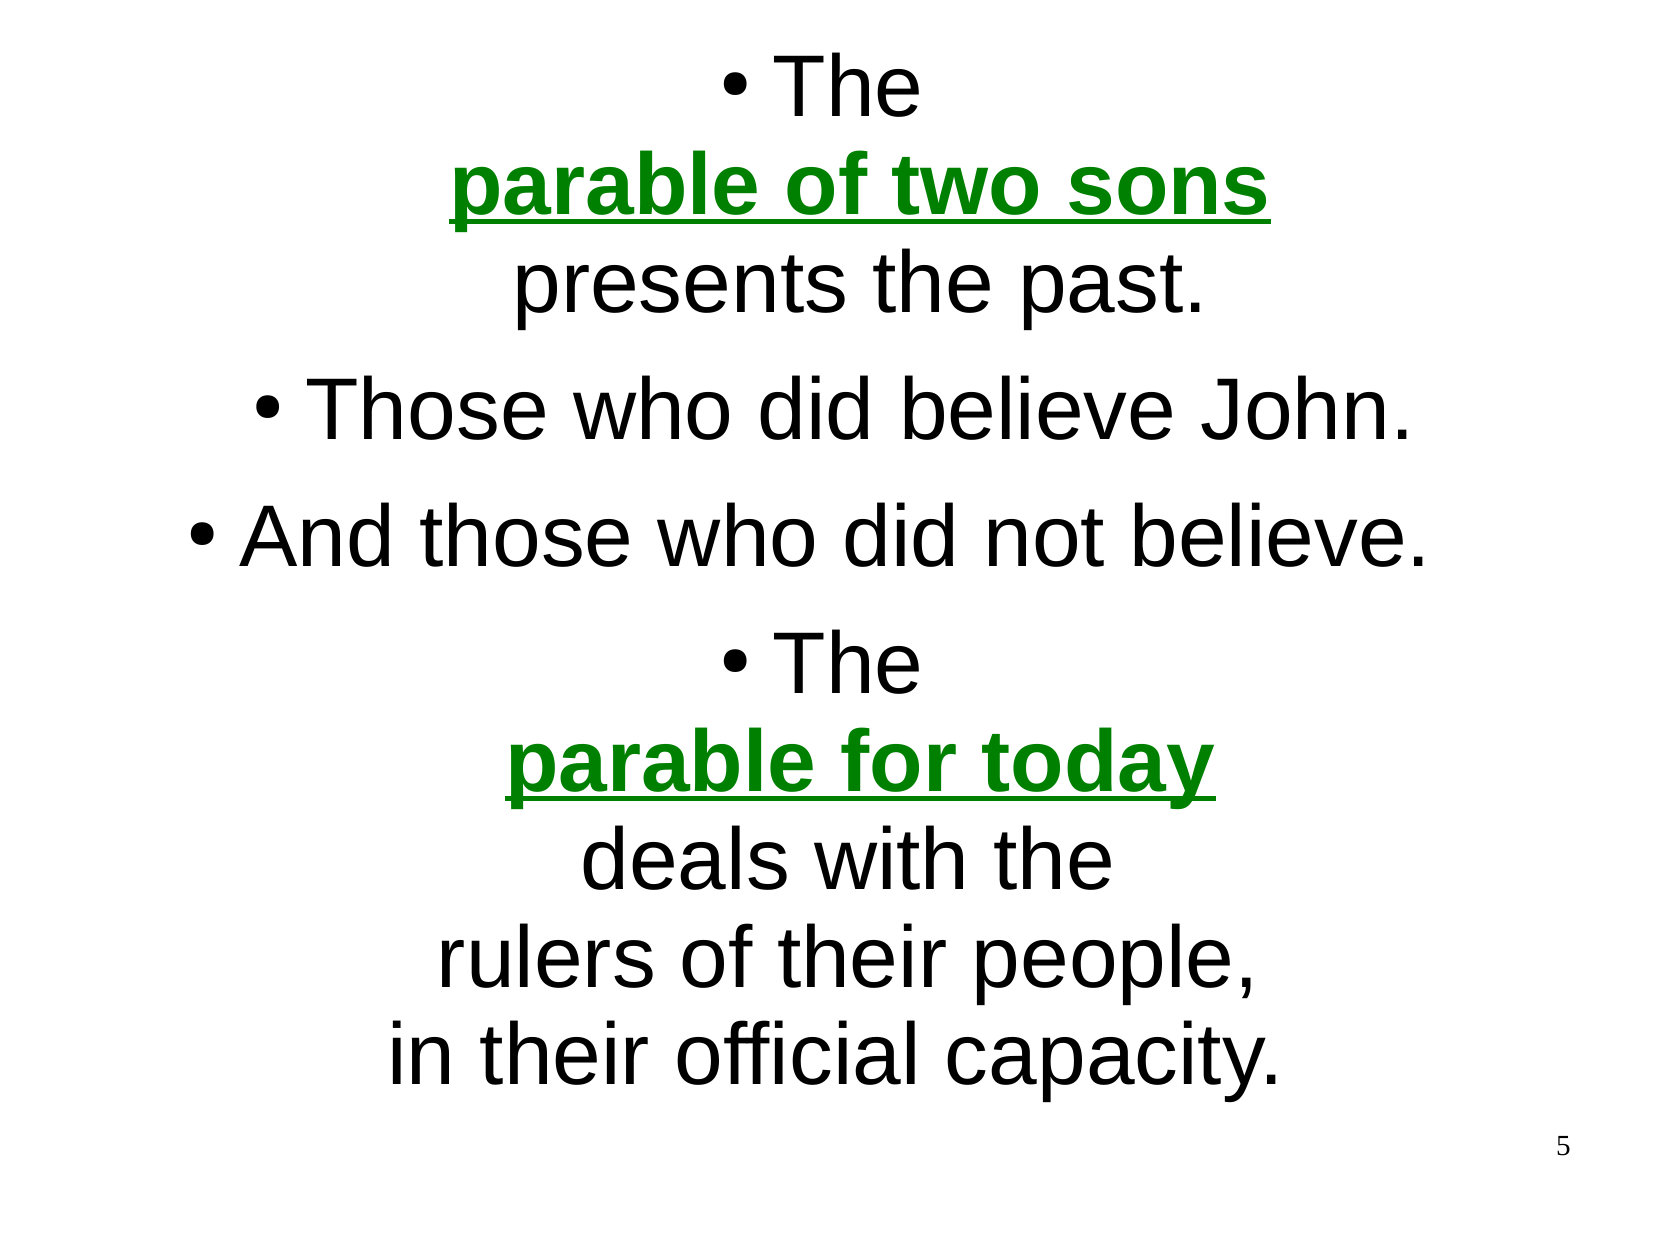

# The parable of two sons presents the past.
Those who did believe John.
And those who did not believe.
The
parable for today
deals with the
rulers of their people,
in their official capacity.
5